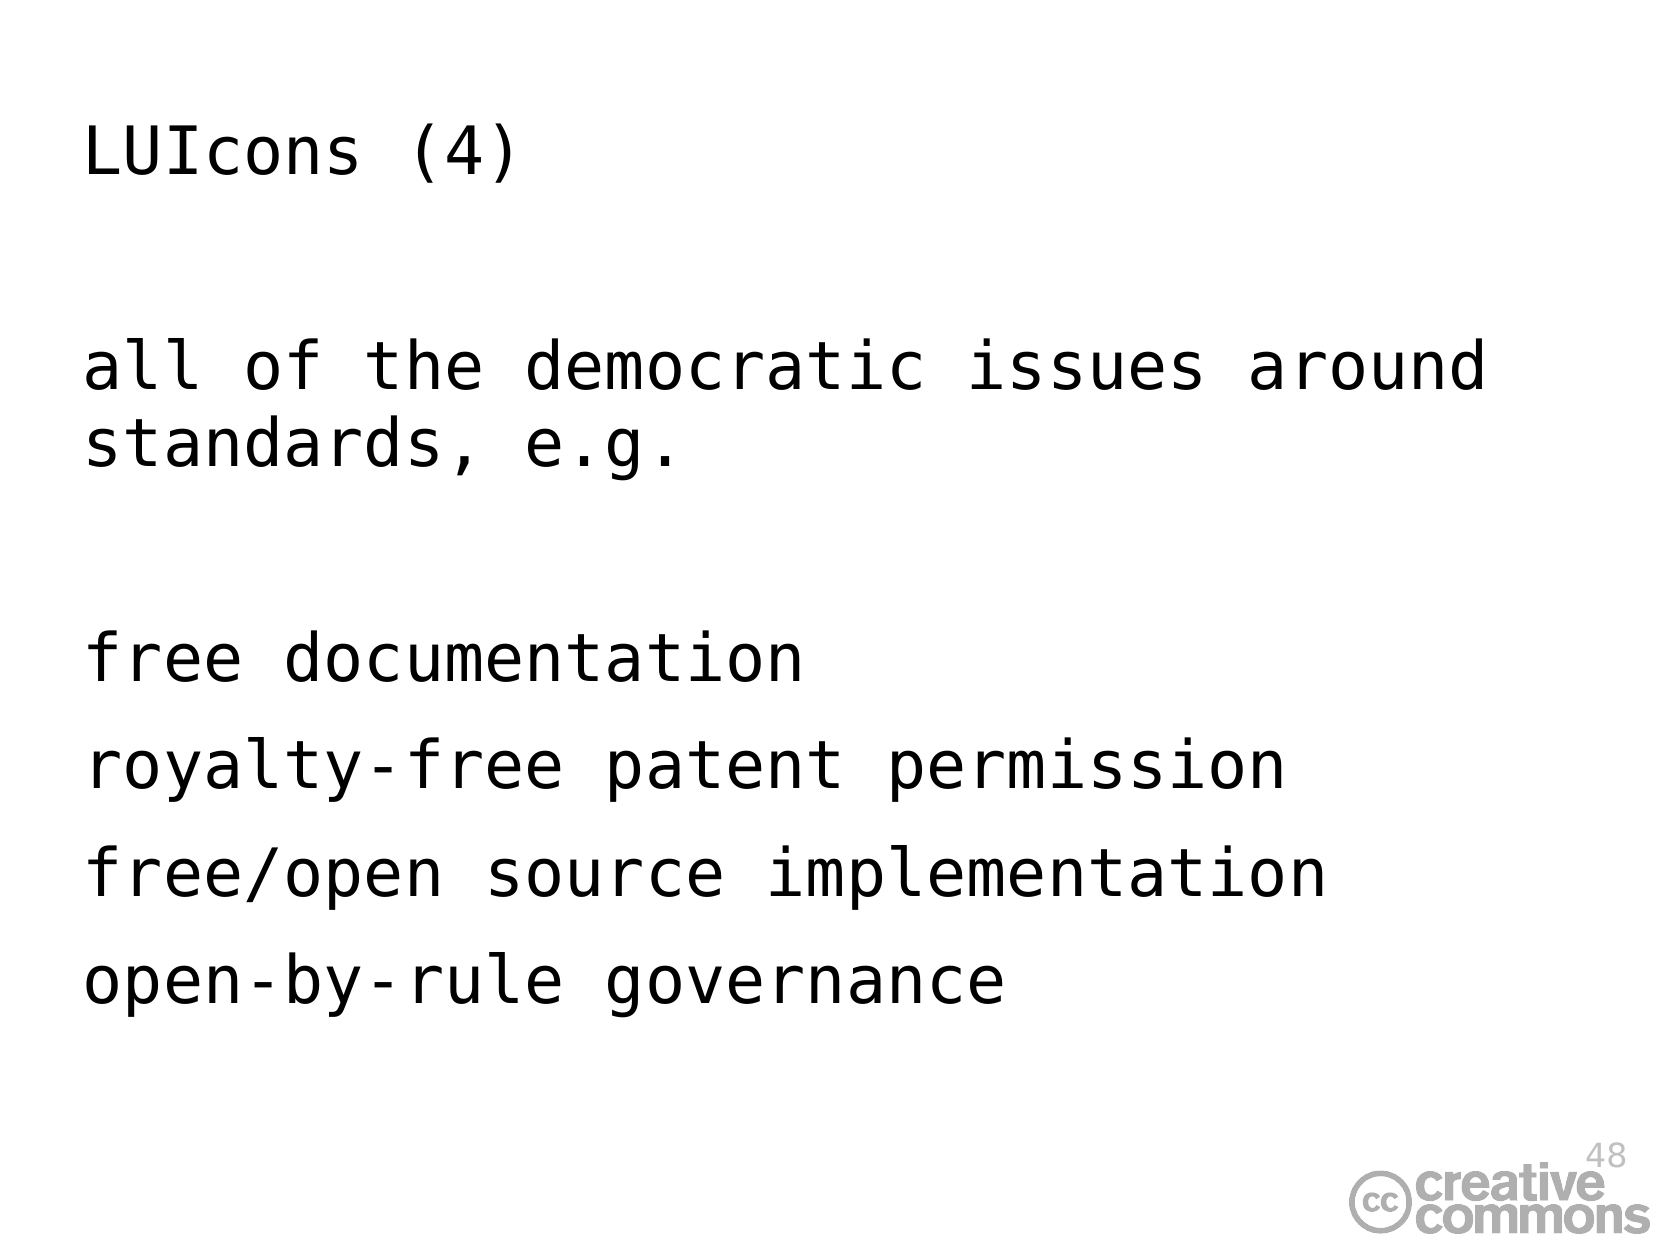

# LUIcons (4)
all of the democratic issues around standards, e.g.
free documentation
royalty-free patent permission
free/open source implementation
open-by-rule governance